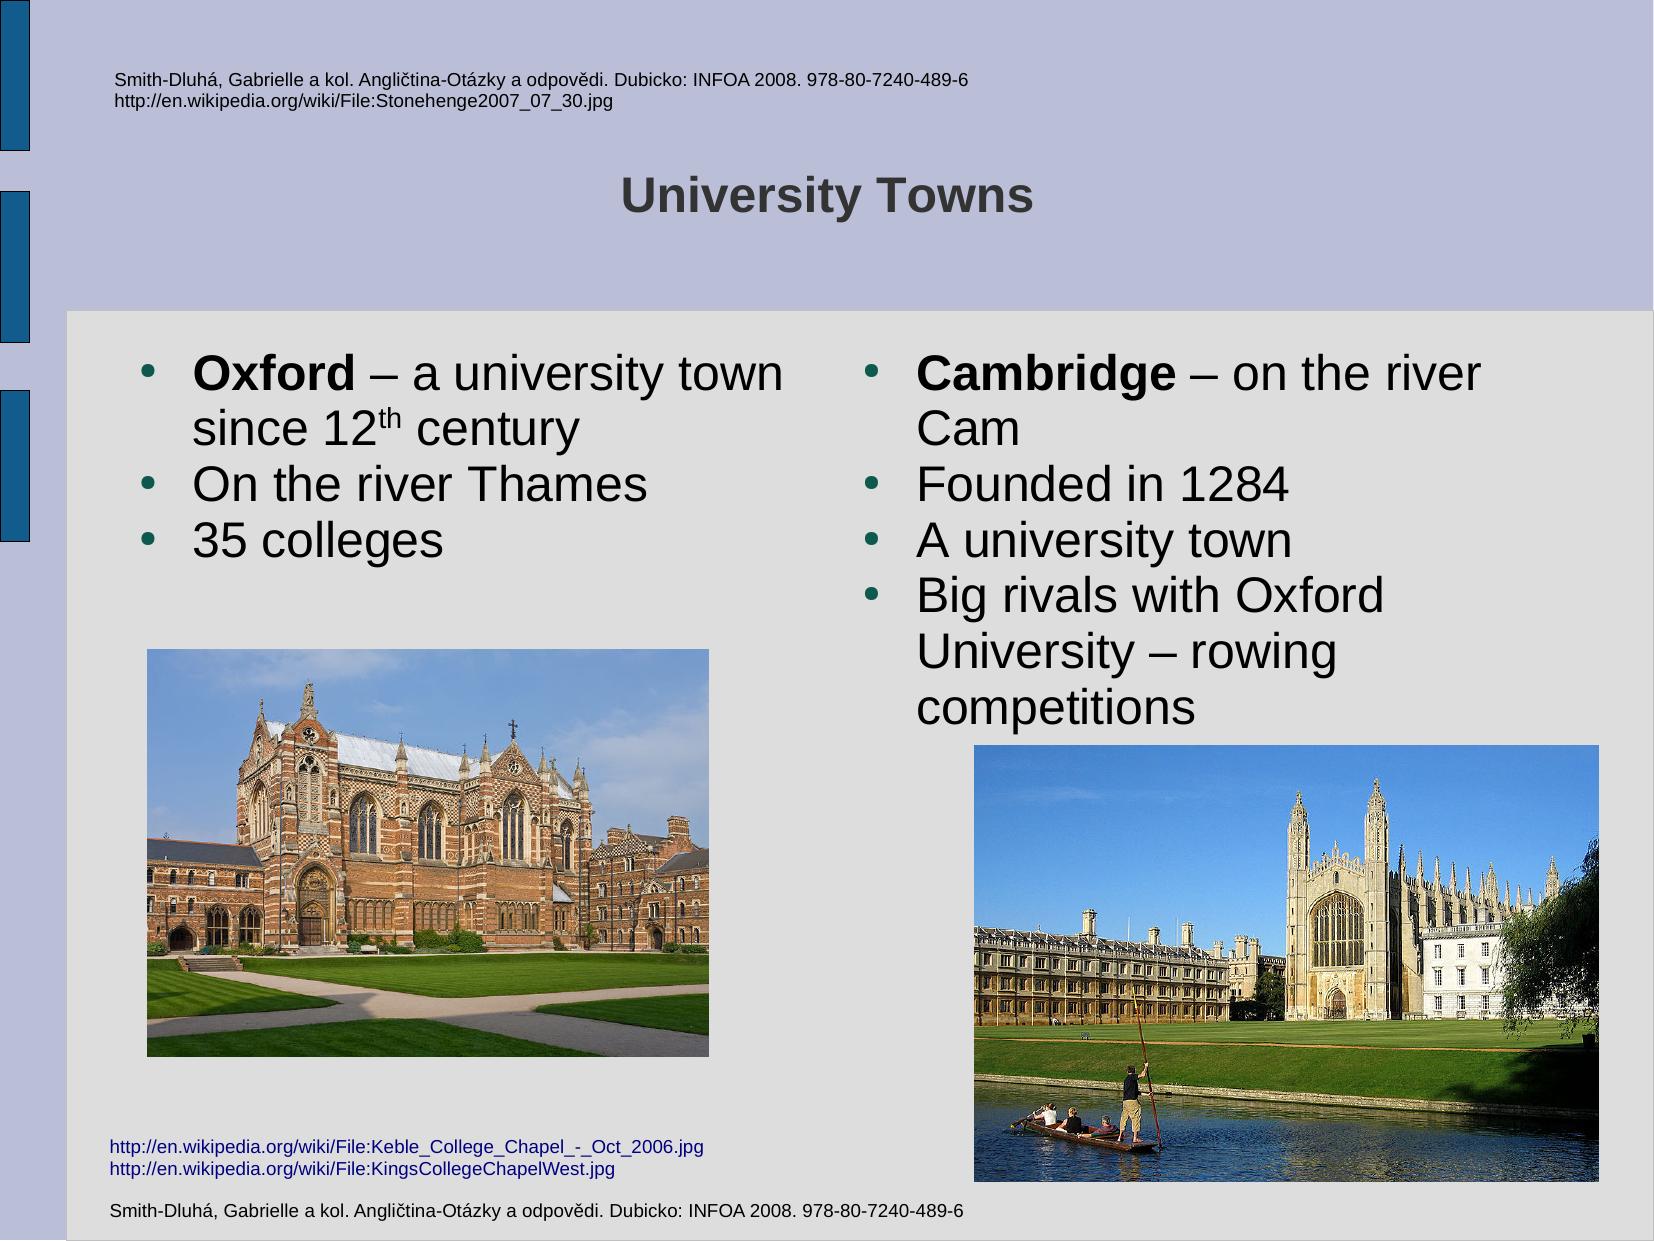

Smith-Dluhá, Gabrielle a kol. Angličtina-Otázky a odpovědi. Dubicko: INFOA 2008. 978-80-7240-489-6
http://en.wikipedia.org/wiki/File:Stonehenge2007_07_30.jpg
University Towns
# Oxford – a university town since 12th century
On the river Thames
35 colleges
Cambridge – on the river Cam
Founded in 1284
A university town
Big rivals with Oxford University – rowing competitions
http://en.wikipedia.org/wiki/File:Keble_College_Chapel_-_Oct_2006.jpg
http://en.wikipedia.org/wiki/File:KingsCollegeChapelWest.jpg
Smith-Dluhá, Gabrielle a kol. Angličtina-Otázky a odpovědi. Dubicko: INFOA 2008. 978-80-7240-489-6